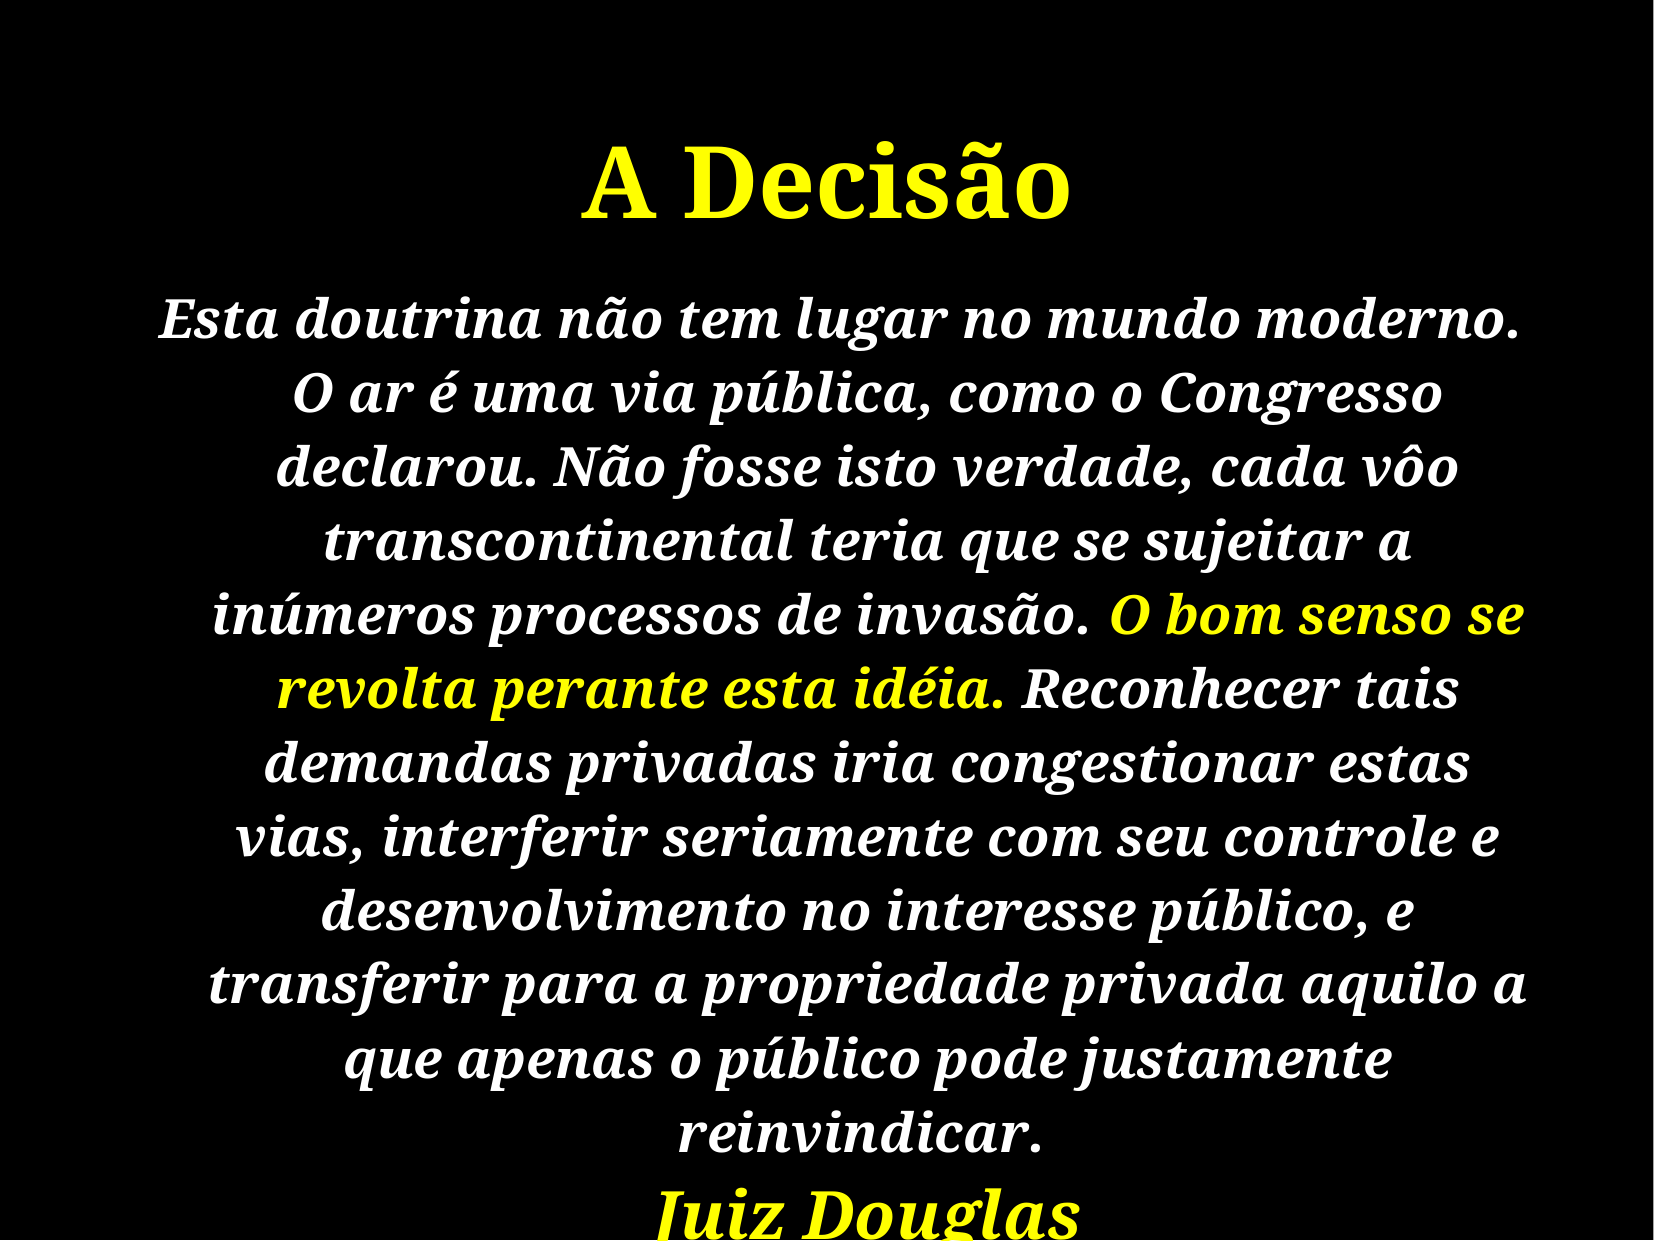

# A Decisão
Esta doutrina não tem lugar no mundo moderno. O ar é uma via pública, como o Congresso declarou. Não fosse isto verdade, cada vôo transcontinental teria que se sujeitar a inúmeros processos de invasão. O bom senso se revolta perante esta idéia. Reconhecer tais demandas privadas iria congestionar estas vias, interferir seriamente com seu controle e desenvolvimento no interesse público, e transferir para a propriedade privada aquilo a que apenas o público pode justamente reinvindicar.
Juiz Douglas